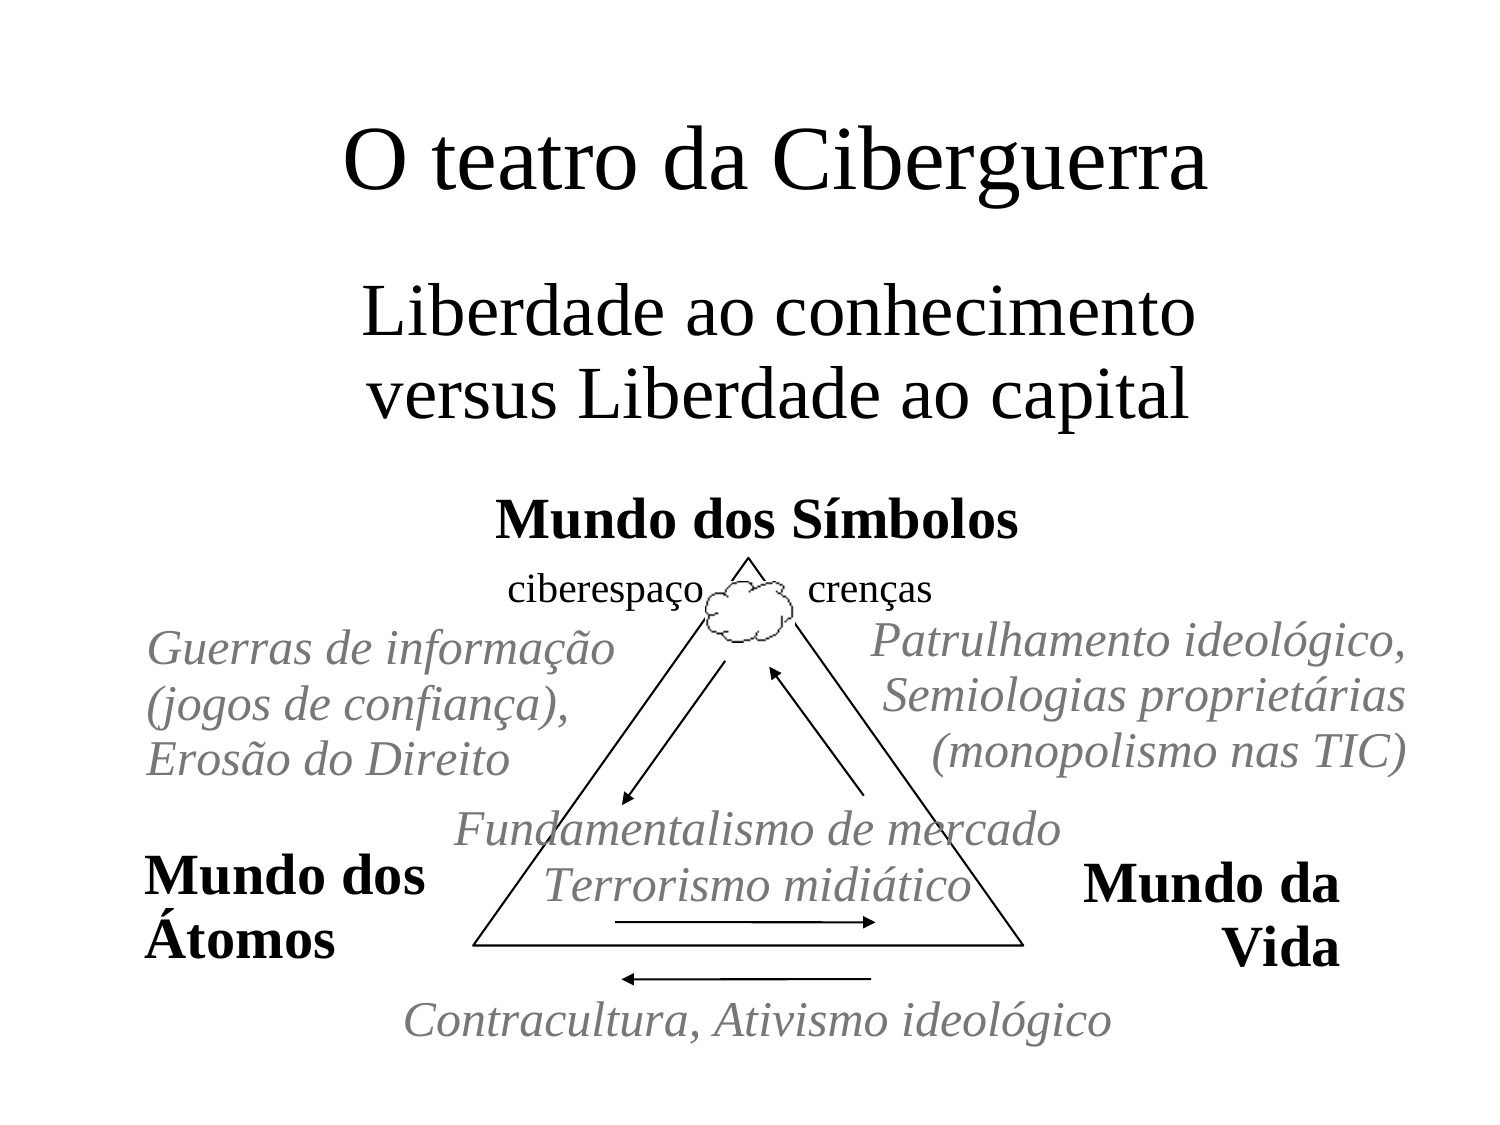

# O teatro da Ciberguerra
Liberdade ao conhecimento
versus Liberdade ao capital
Mundo dos Símbolos
ciberespaço
crenças
Patrulhamento ideológico,
Semiologias proprietárias
(monopolismo nas TIC)
Guerras de informação
(jogos de confiança),
Erosão do Direito
Fundamentalismo de mercado
Terrorismo midiático
Mundo dos
Átomos
Mundo da
Vida
Contracultura, Ativismo ideológico